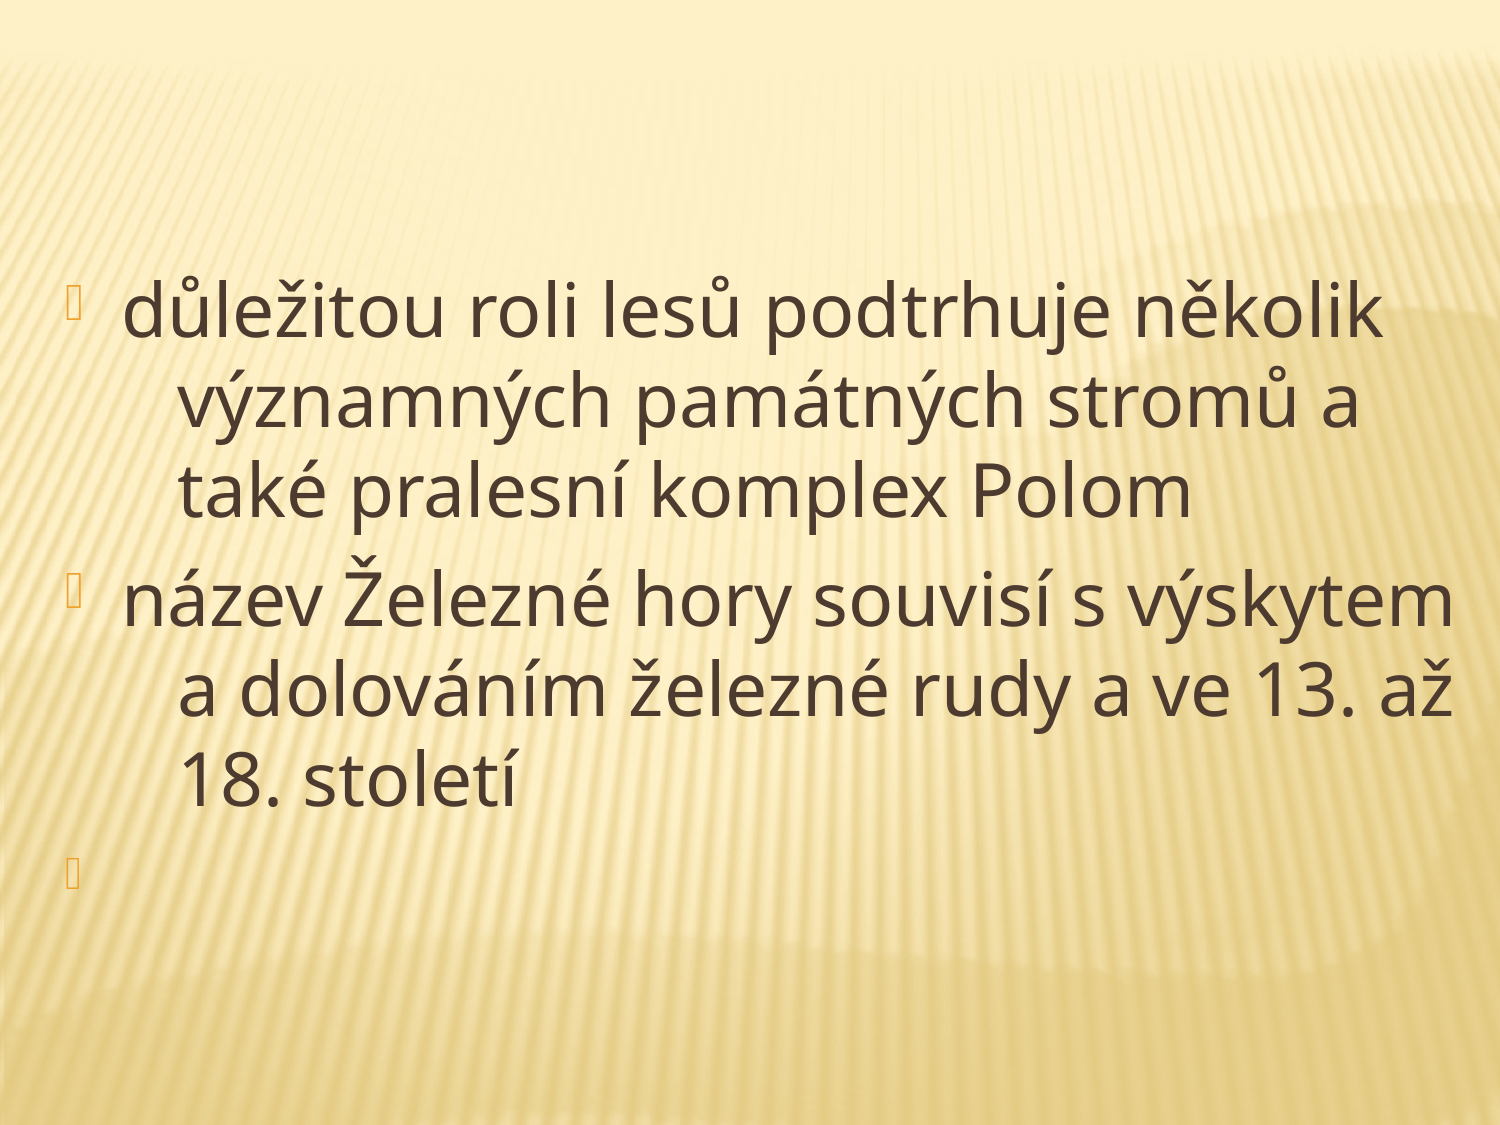

# důležitou roli lesů podtrhuje několik významných památných stromů a také pralesní komplex Polom
název Železné hory souvisí s výskytem a dolováním železné rudy a ve 13. až 18. století